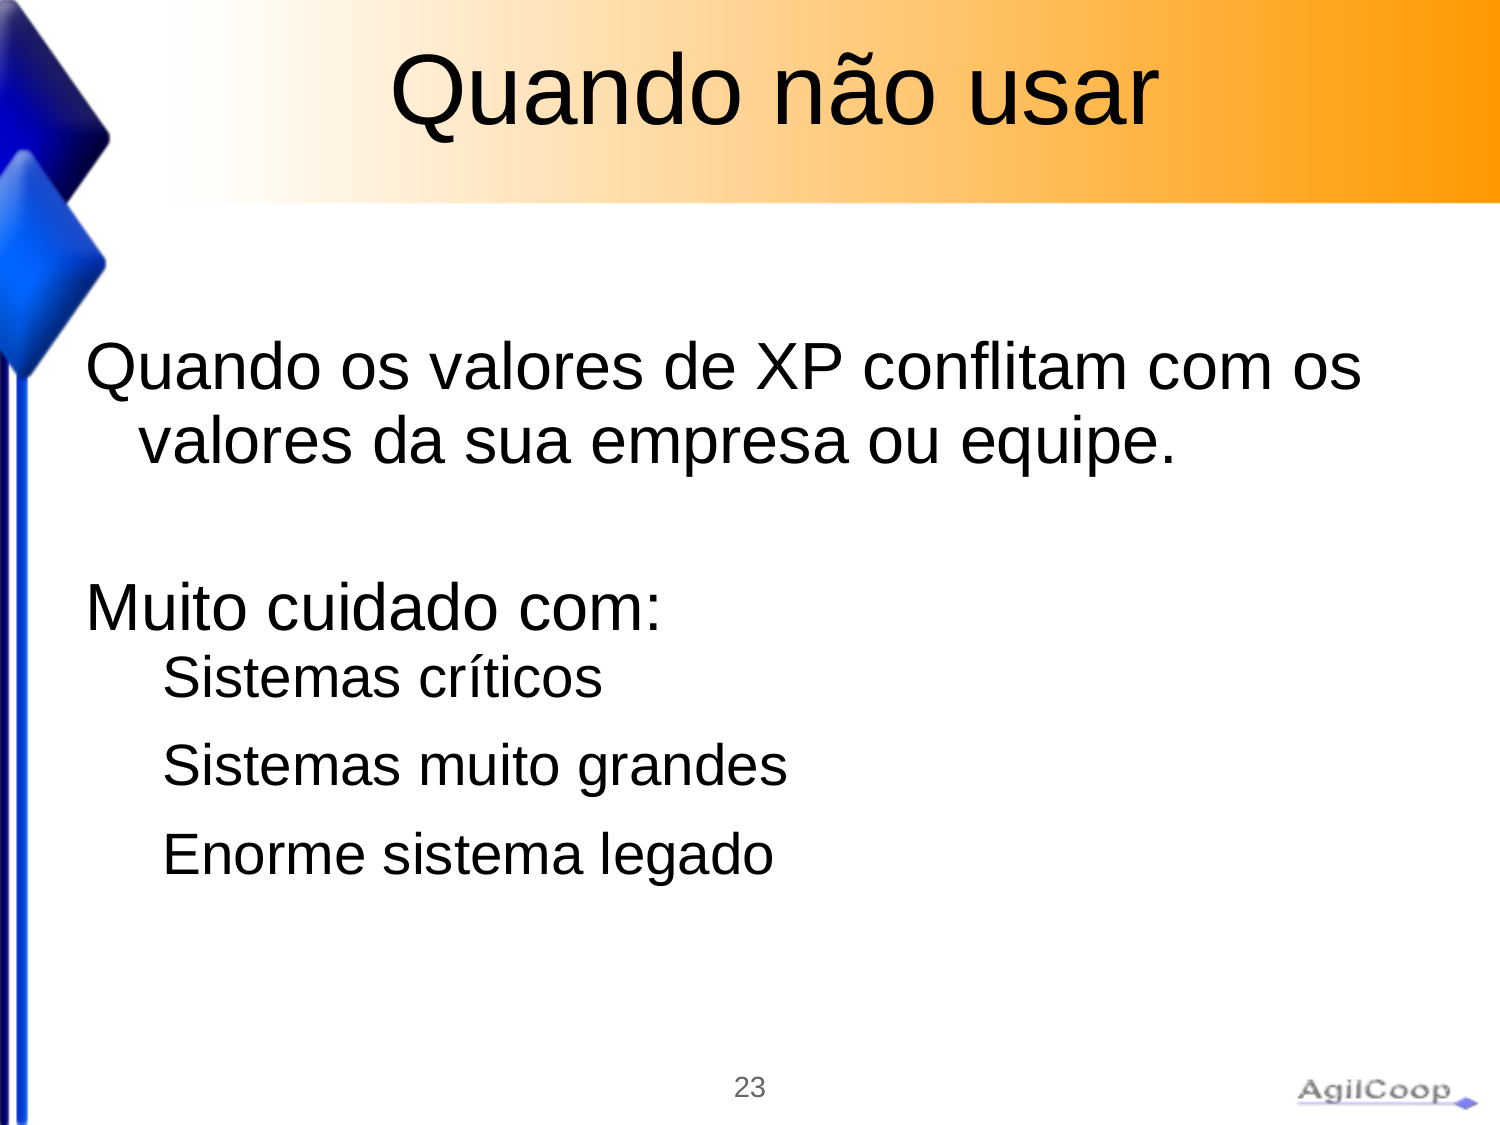

# Quando não usar
Quando os valores de XP conflitam com os valores da sua empresa ou equipe.
Muito cuidado com:
Sistemas críticos
Sistemas muito grandes
Enorme sistema legado
23